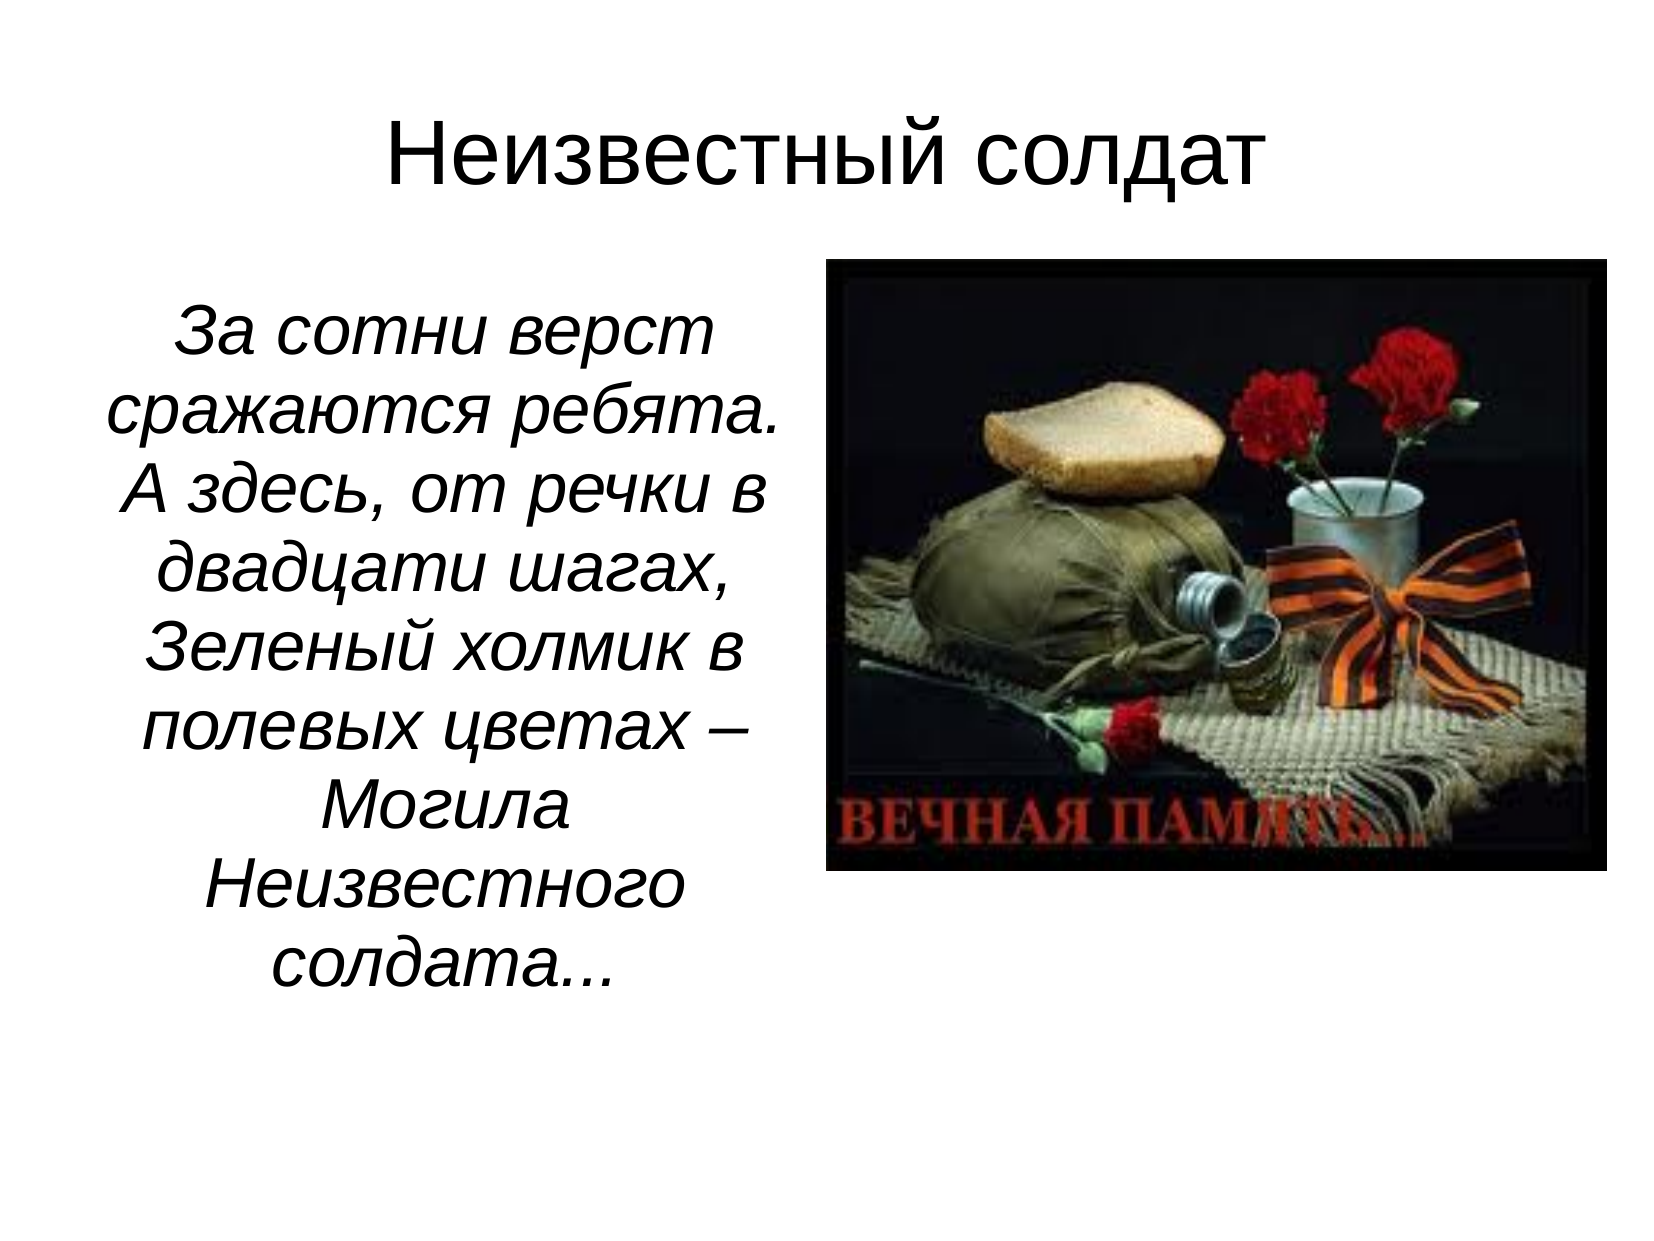

Неизвестный солдат
# За сотни верст сражаются ребята. А здесь, от речки в двадцати шагах, Зеленый холмик в полевых цветах – Могила Неизвестного солдата...